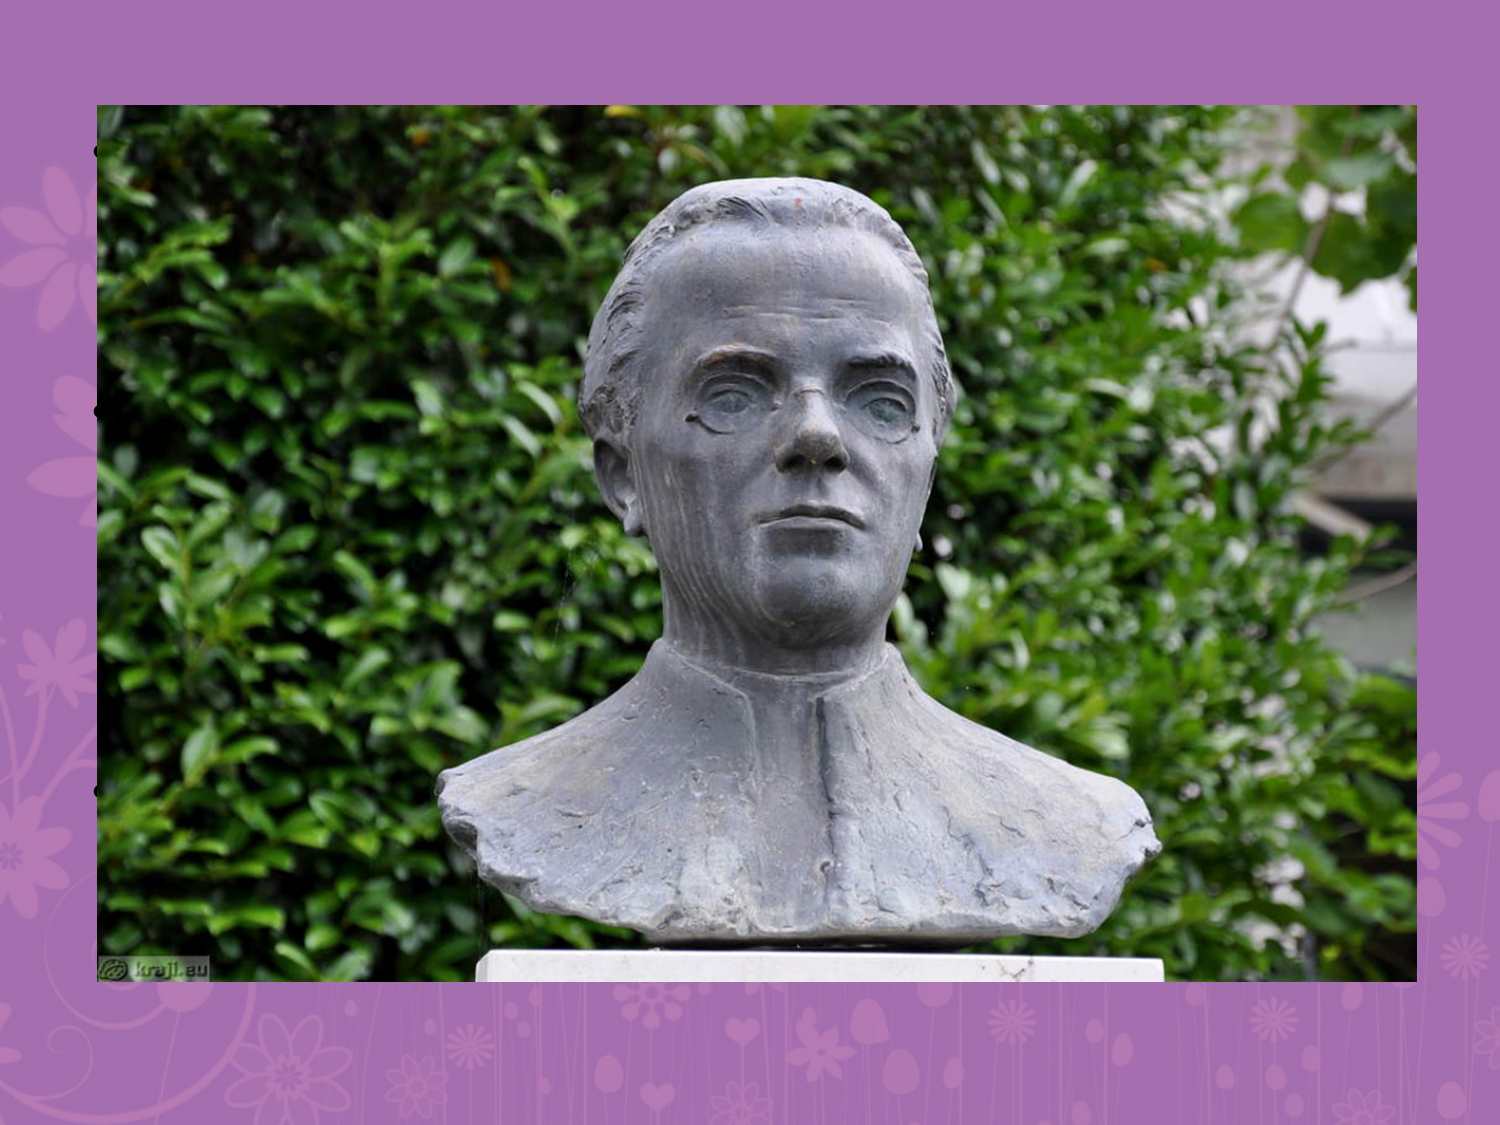

# Leta 1882 je Gregorčič izdal prvi zvezek svojih poezij. Uspeh je bil velikanski, saj so samo v treh mesecih prodali 1800 od 2000 natisnjenih izvodov.
Na Gradišču je imel več časa in lažje delo, žal pa tudi slabše gmotne razmere, zaradi česar je postal kmet in pastir kot v svojih mladih letih. Po enajstih letih bivanja na Gradišču je končno dočakal pokojnino. Tu je dočakal izid tudi drugega in tretjega zvezka poezij.
V oporoki je zapisal kot glavnega dediča Šolski dom in željo da naj ga pokopljejo pri Svetem Lovrencu, pogreb pa naj bo preprost